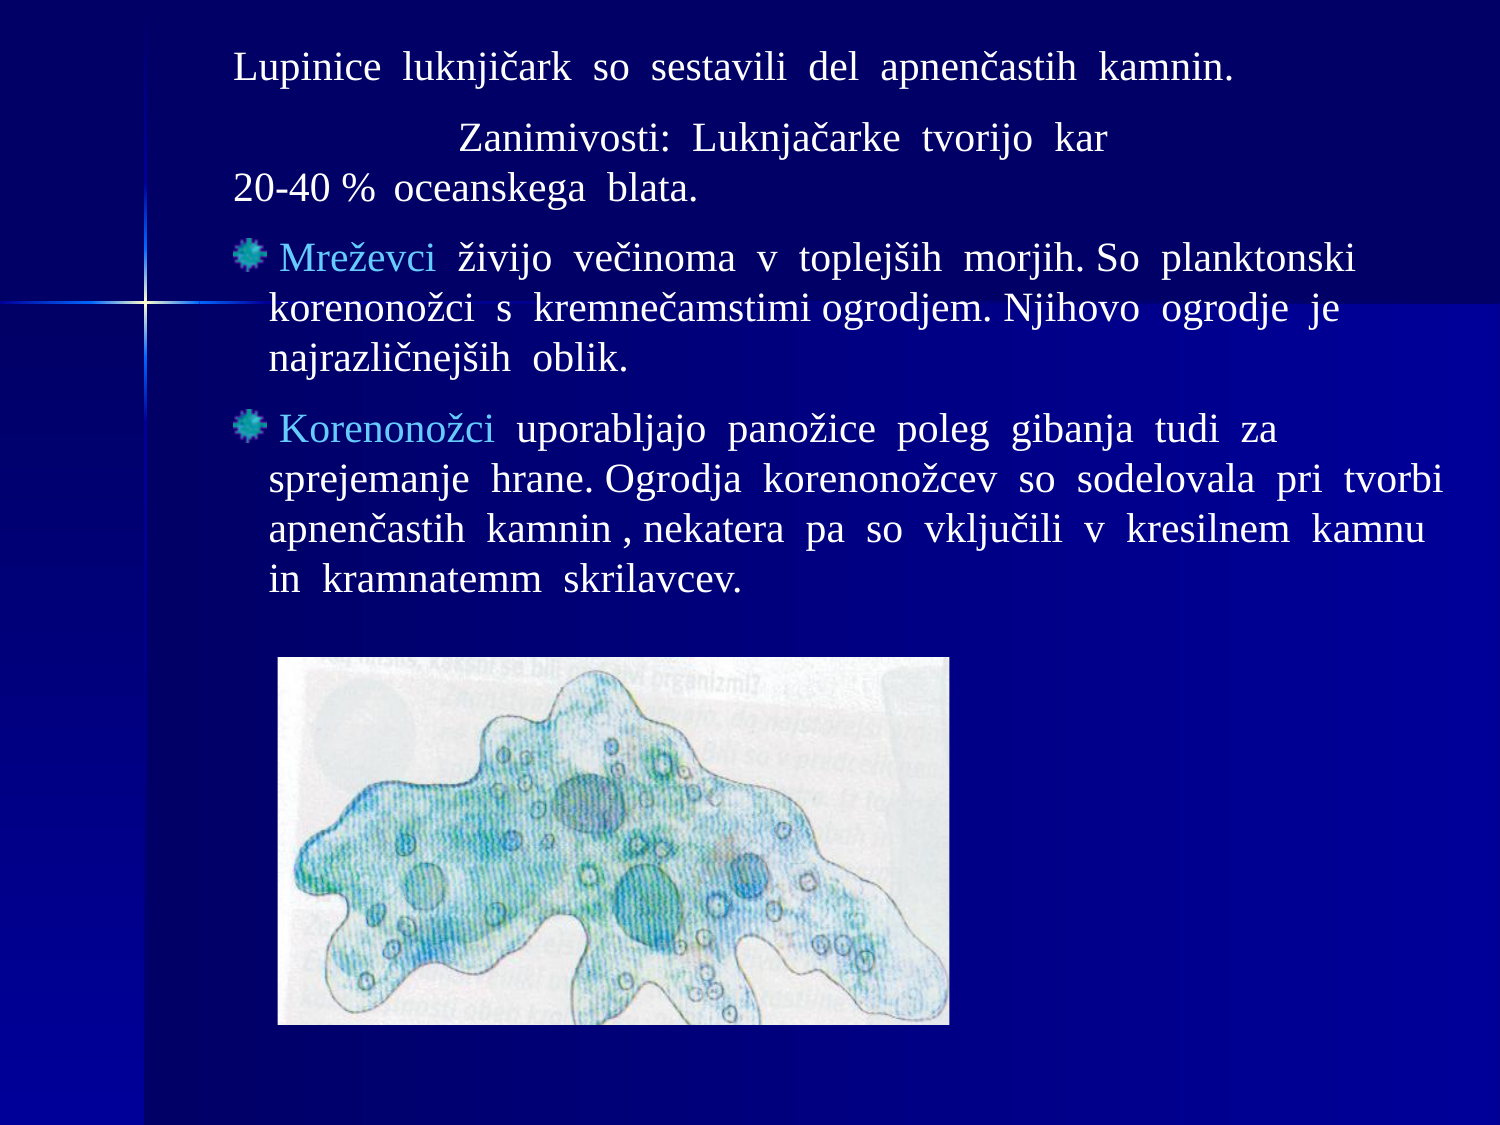

Lupinice luknjičark so sestavili del apnenčastih kamnin.
			Zanimivosti: Luknjačarke tvorijo kar 				20-40 %	 oceanskega blata.
 Mreževci živijo večinoma v toplejših morjih. So planktonski korenonožci s kremnečamstimi ogrodjem. Njihovo ogrodje je najrazličnejših oblik.
 Korenonožci uporabljajo panožice poleg gibanja tudi za sprejemanje hrane. Ogrodja korenonožcev so sodelovala pri tvorbi apnenčastih kamnin , nekatera pa so vključili v kresilnem kamnu in kramnatemm skrilavcev.